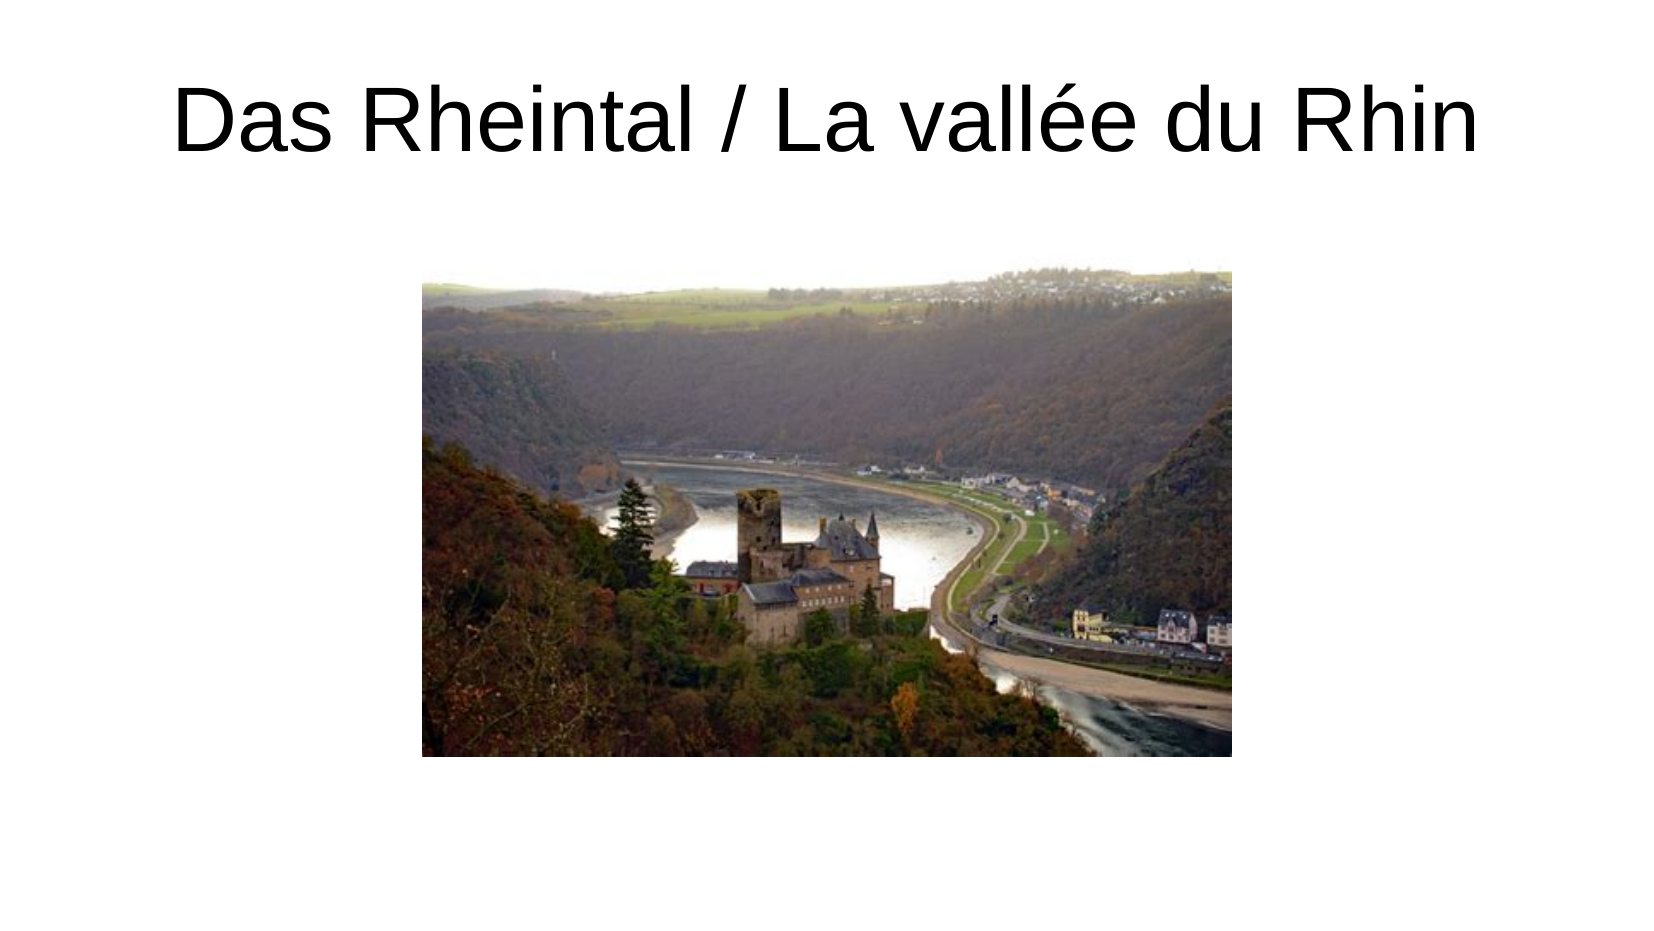

# Das Rheintal / La vallée du Rhin